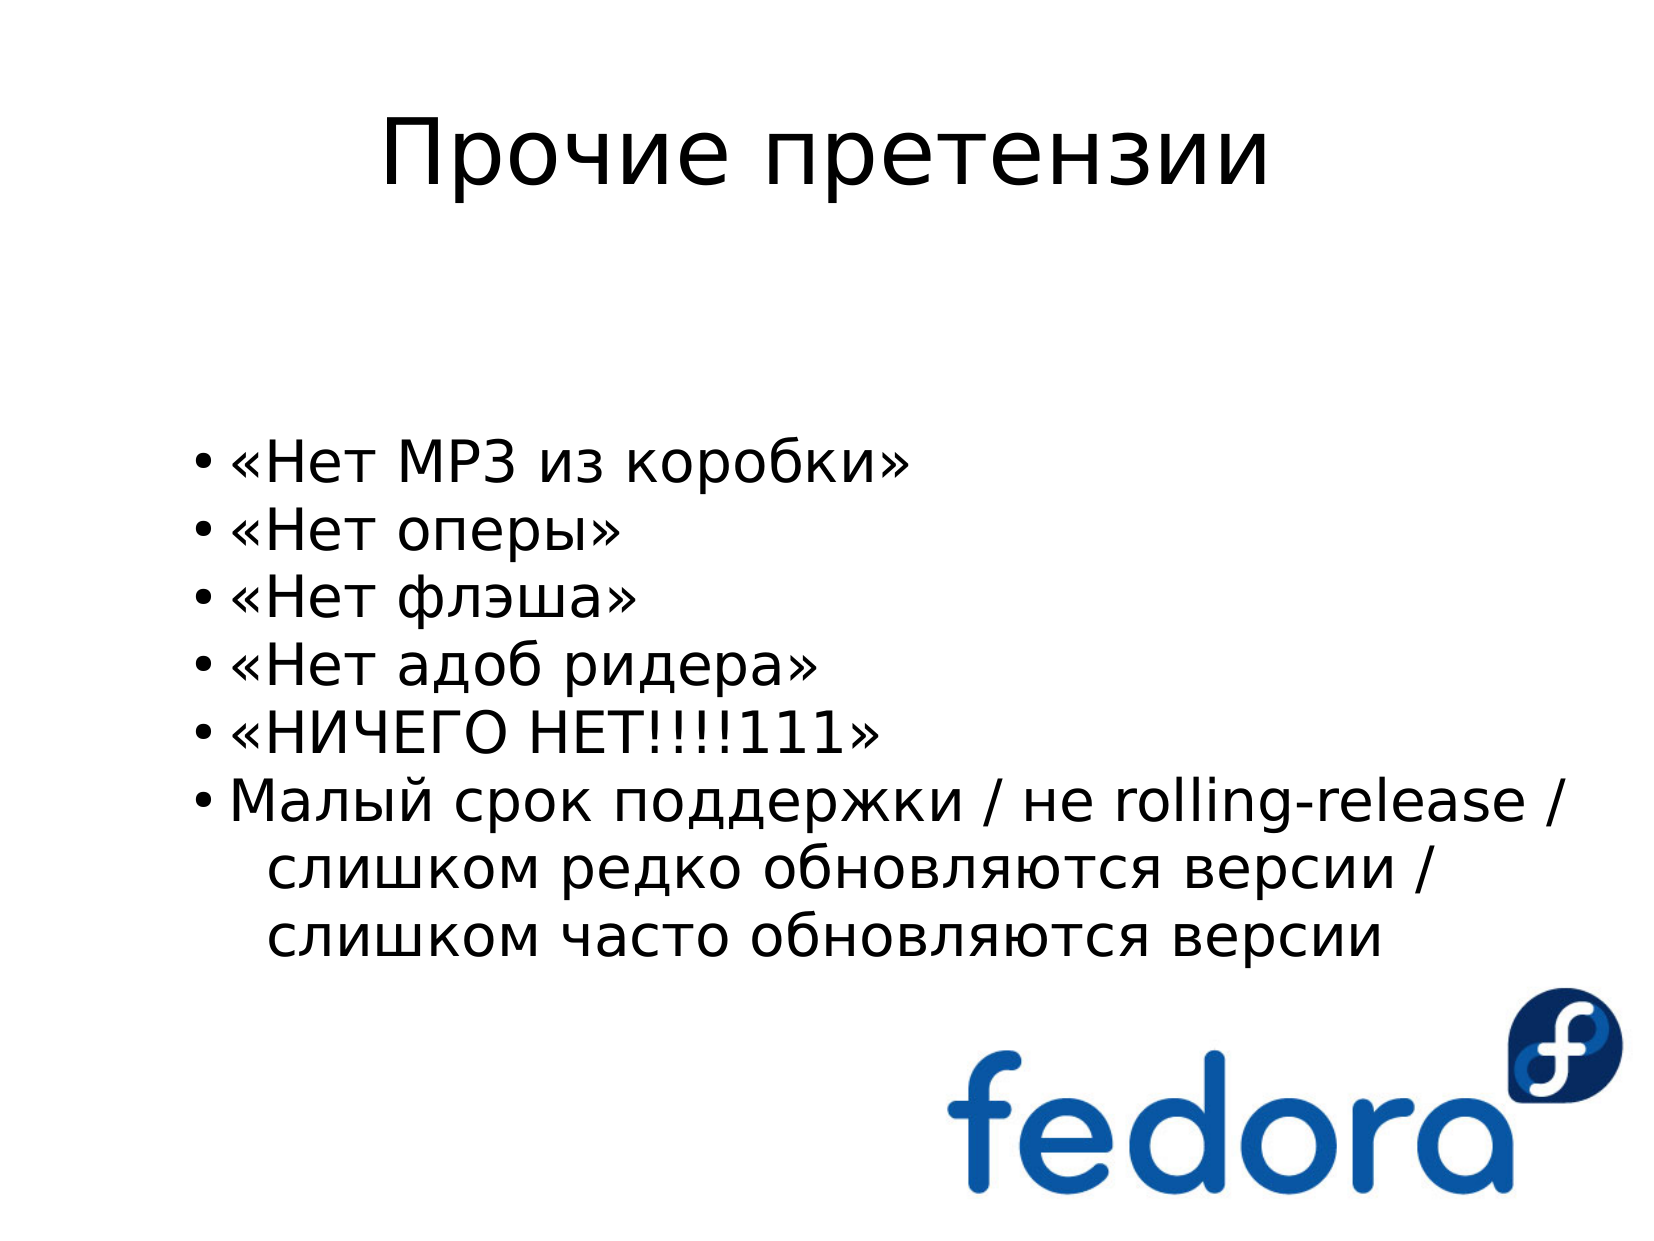

# Прочие претензии
«Нет MP3 из коробки»
«Нет оперы»
«Нет флэша»
«Нет адоб ридера»
«НИЧЕГО НЕТ!!!!111»
Малый срок поддержки / не rolling-release / слишком редко обновляются версии / слишком часто обновляются версии